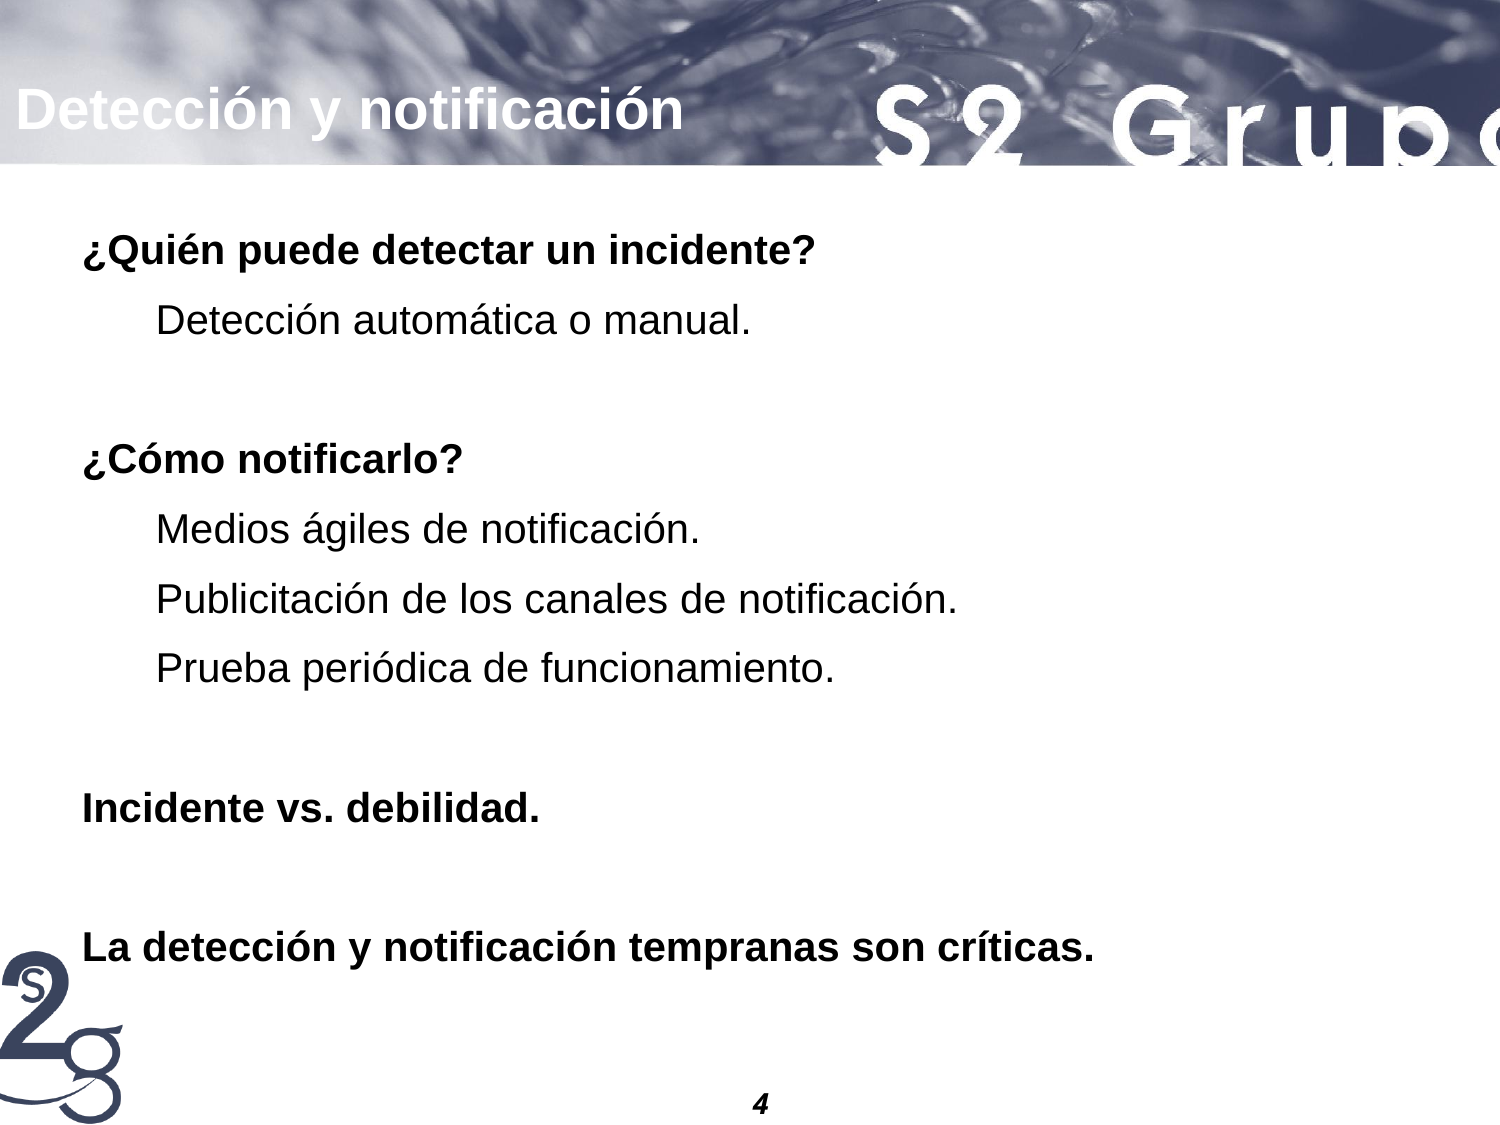

Detección y notificación
¿Quién puede detectar un incidente?
	Detección automática o manual.
¿Cómo notificarlo?
	Medios ágiles de notificación.
	Publicitación de los canales de notificación.
	Prueba periódica de funcionamiento.
Incidente vs. debilidad.
La detección y notificación tempranas son críticas.